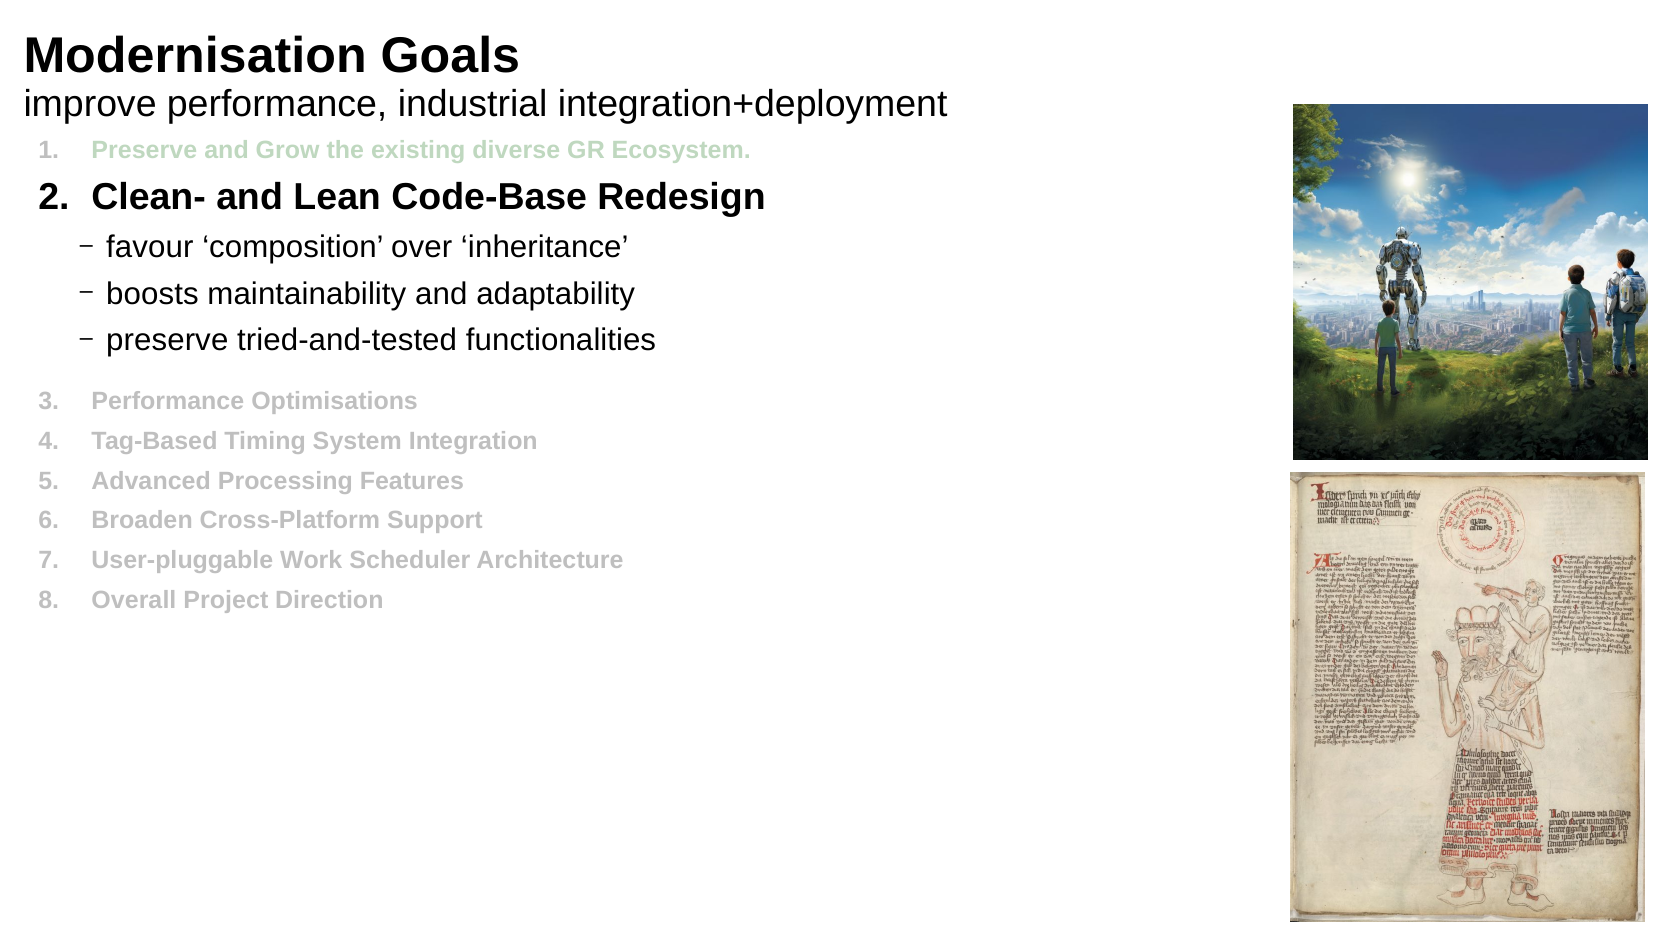

# Modernisation Goals improve performance, industrial integration+deployment
Preserve and Grow the existing diverse GR Ecosystem.
Clean- and Lean Code-Base Redesign
favour ‘composition’ over ‘inheritance’
boosts maintainability and adaptability
preserve tried-and-tested functionalities
Performance Optimisations
Tag-Based Timing System Integration
Advanced Processing Features
Broaden Cross-Platform Support
User-pluggable Work Scheduler Architecture
Overall Project Direction